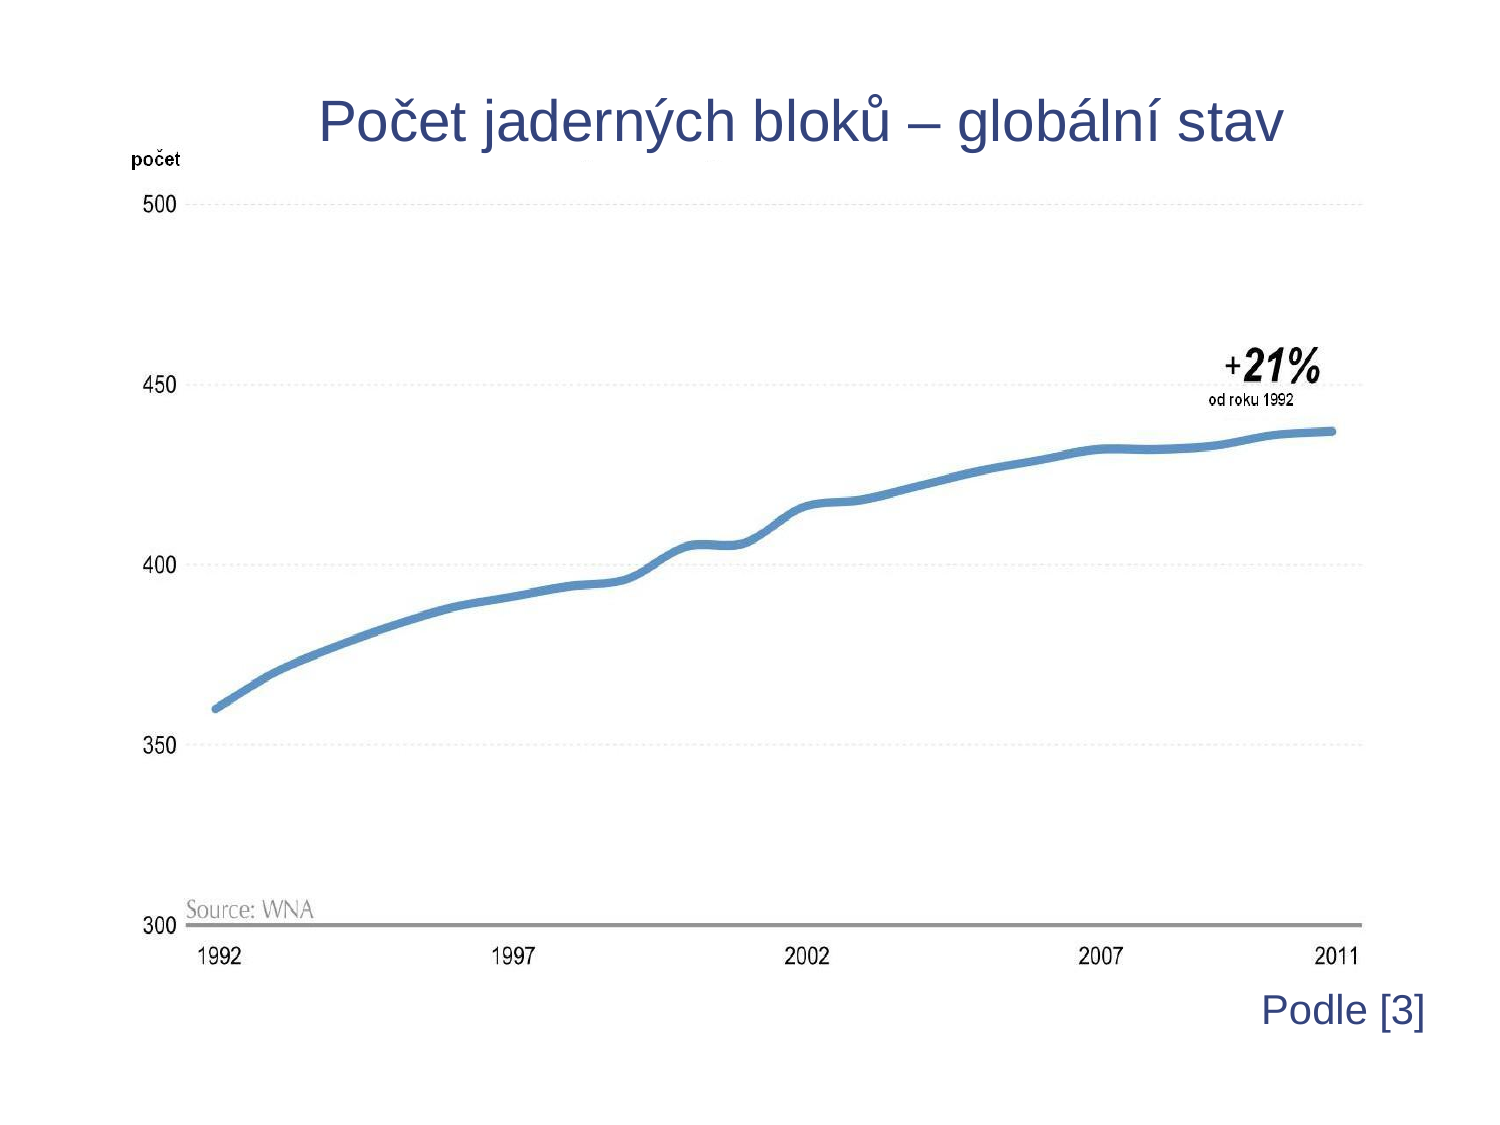

Počet jaderných bloků – globální stav
Podle [3]